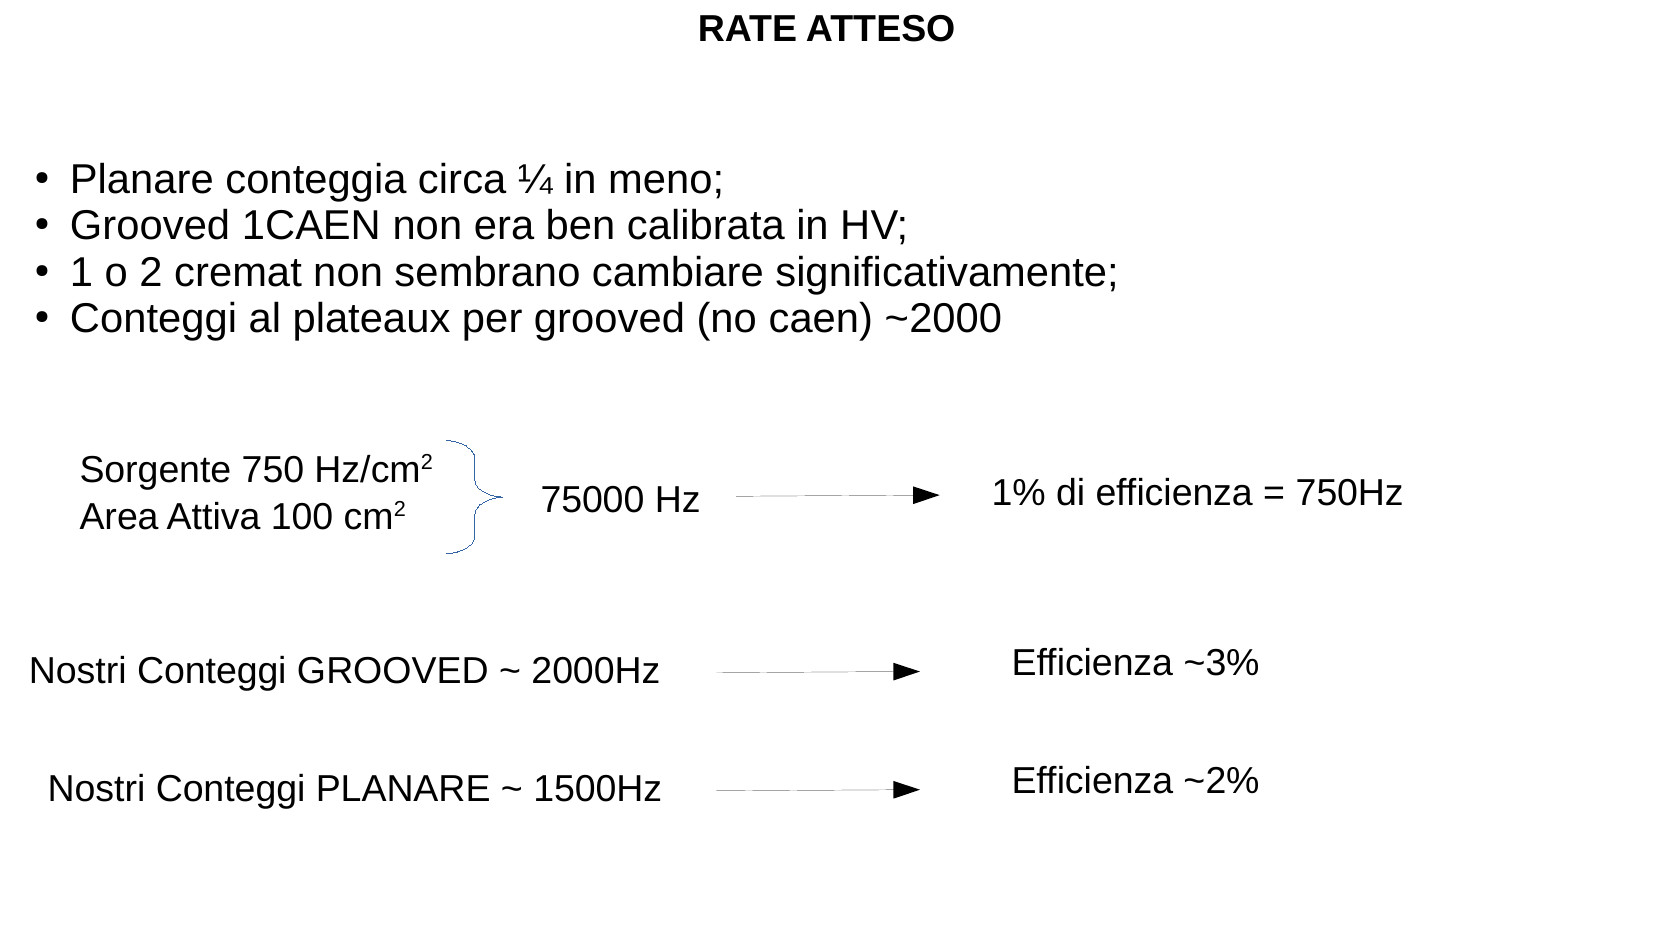

RATE ATTESO
Planare conteggia circa ¼ in meno;
Grooved 1CAEN non era ben calibrata in HV;
1 o 2 cremat non sembrano cambiare significativamente;
Conteggi al plateaux per grooved (no caen) ~2000
Sorgente 750 Hz/cm2
1% di efficienza = 750Hz
75000 Hz
Area Attiva 100 cm2
Efficienza ~3%
Nostri Conteggi GROOVED ~ 2000Hz
Efficienza ~2%
Nostri Conteggi PLANARE ~ 1500Hz